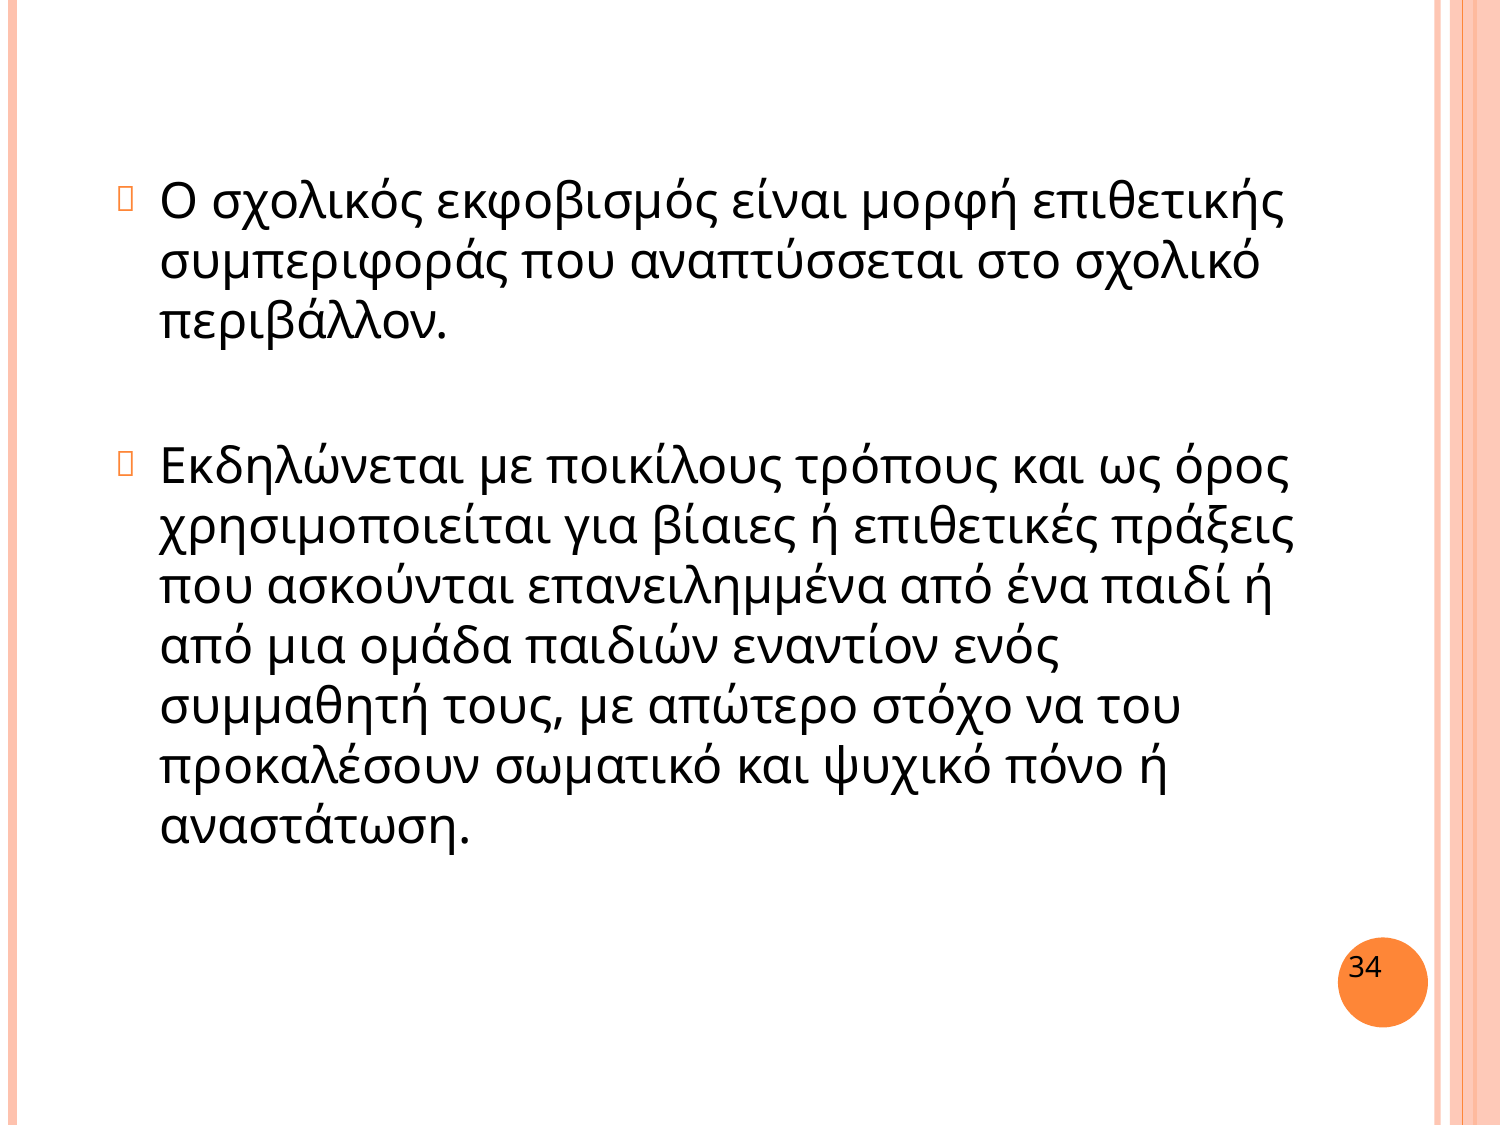

# Ο σχολικός εκφοβισμός είναι μορφή επιθετικής συμπεριφοράς που αναπτύσσεται στο σχολικό περιβάλλον.
Εκδηλώνεται με ποικίλους τρόπους και ως όρος χρησιμοποιείται για βίαιες ή επιθετικές πράξεις που ασκούνται επανειλημμένα από ένα παιδί ή από μια ομάδα παιδιών εναντίον ενός συμμαθητή τους, με απώτερο στόχο να του προκαλέσουν σωματικό και ψυχικό πόνο ή αναστάτωση.